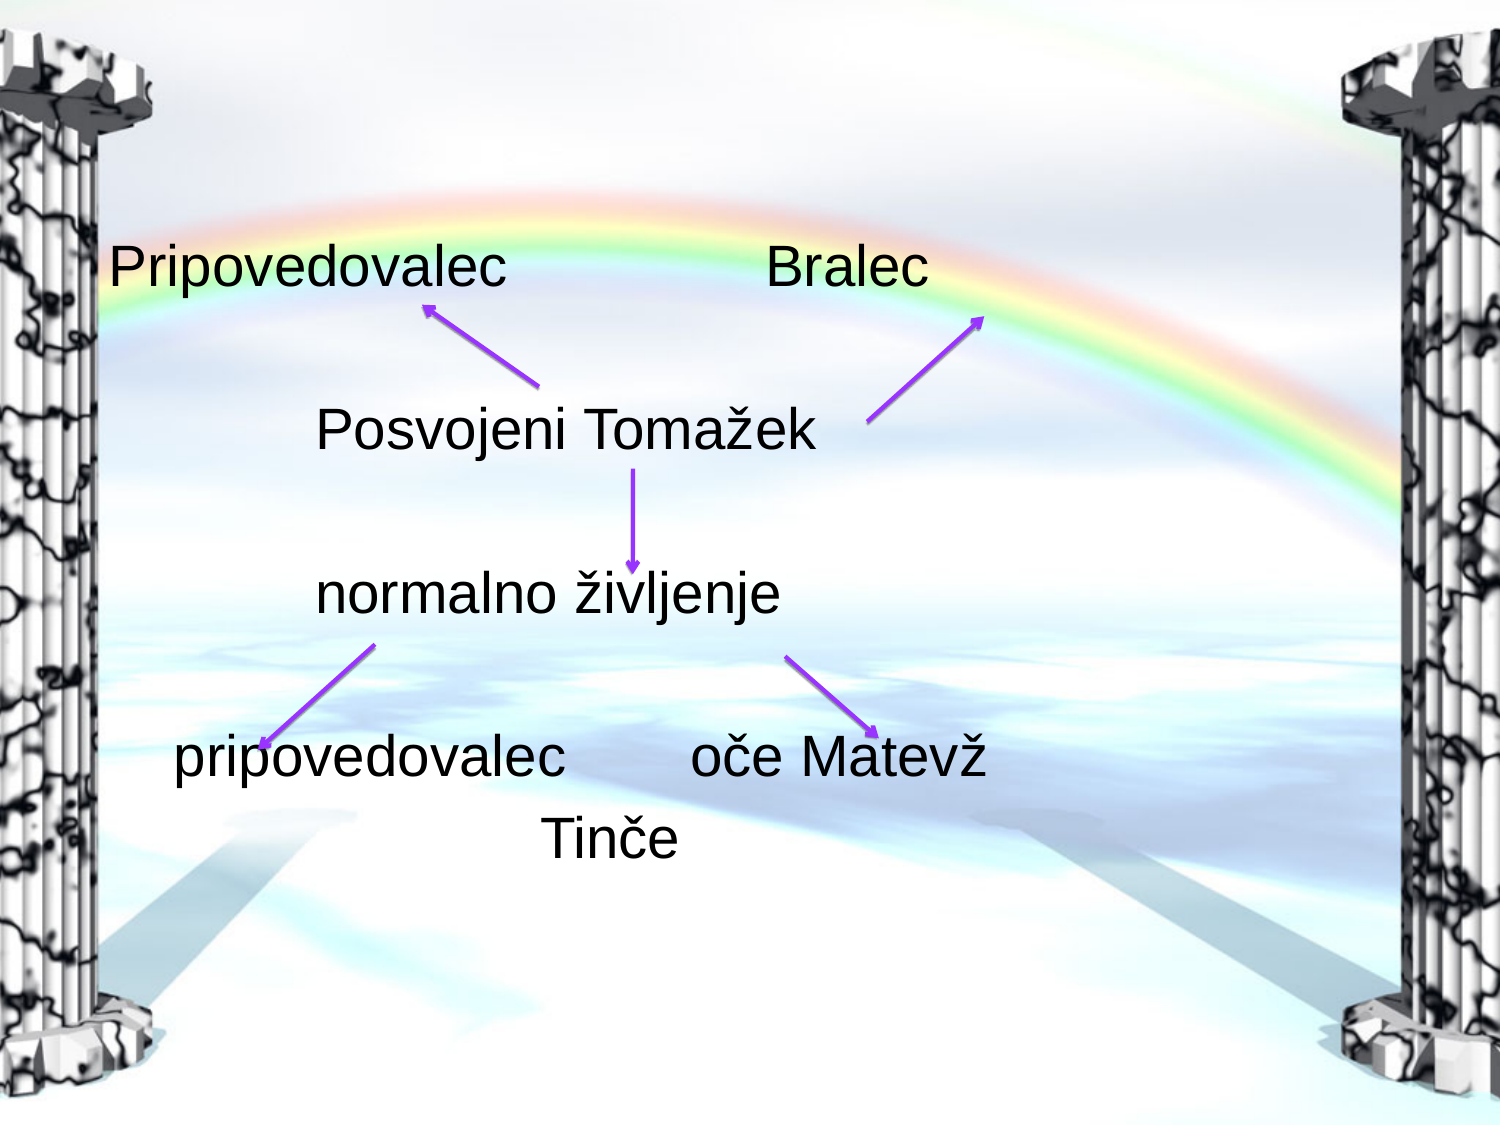

# Pripovedovalec 	 	Bralec
	 	Posvojeni Tomažek
	 	normalno življenje
 pripovedovalec 		oče Matevž
						Tinče